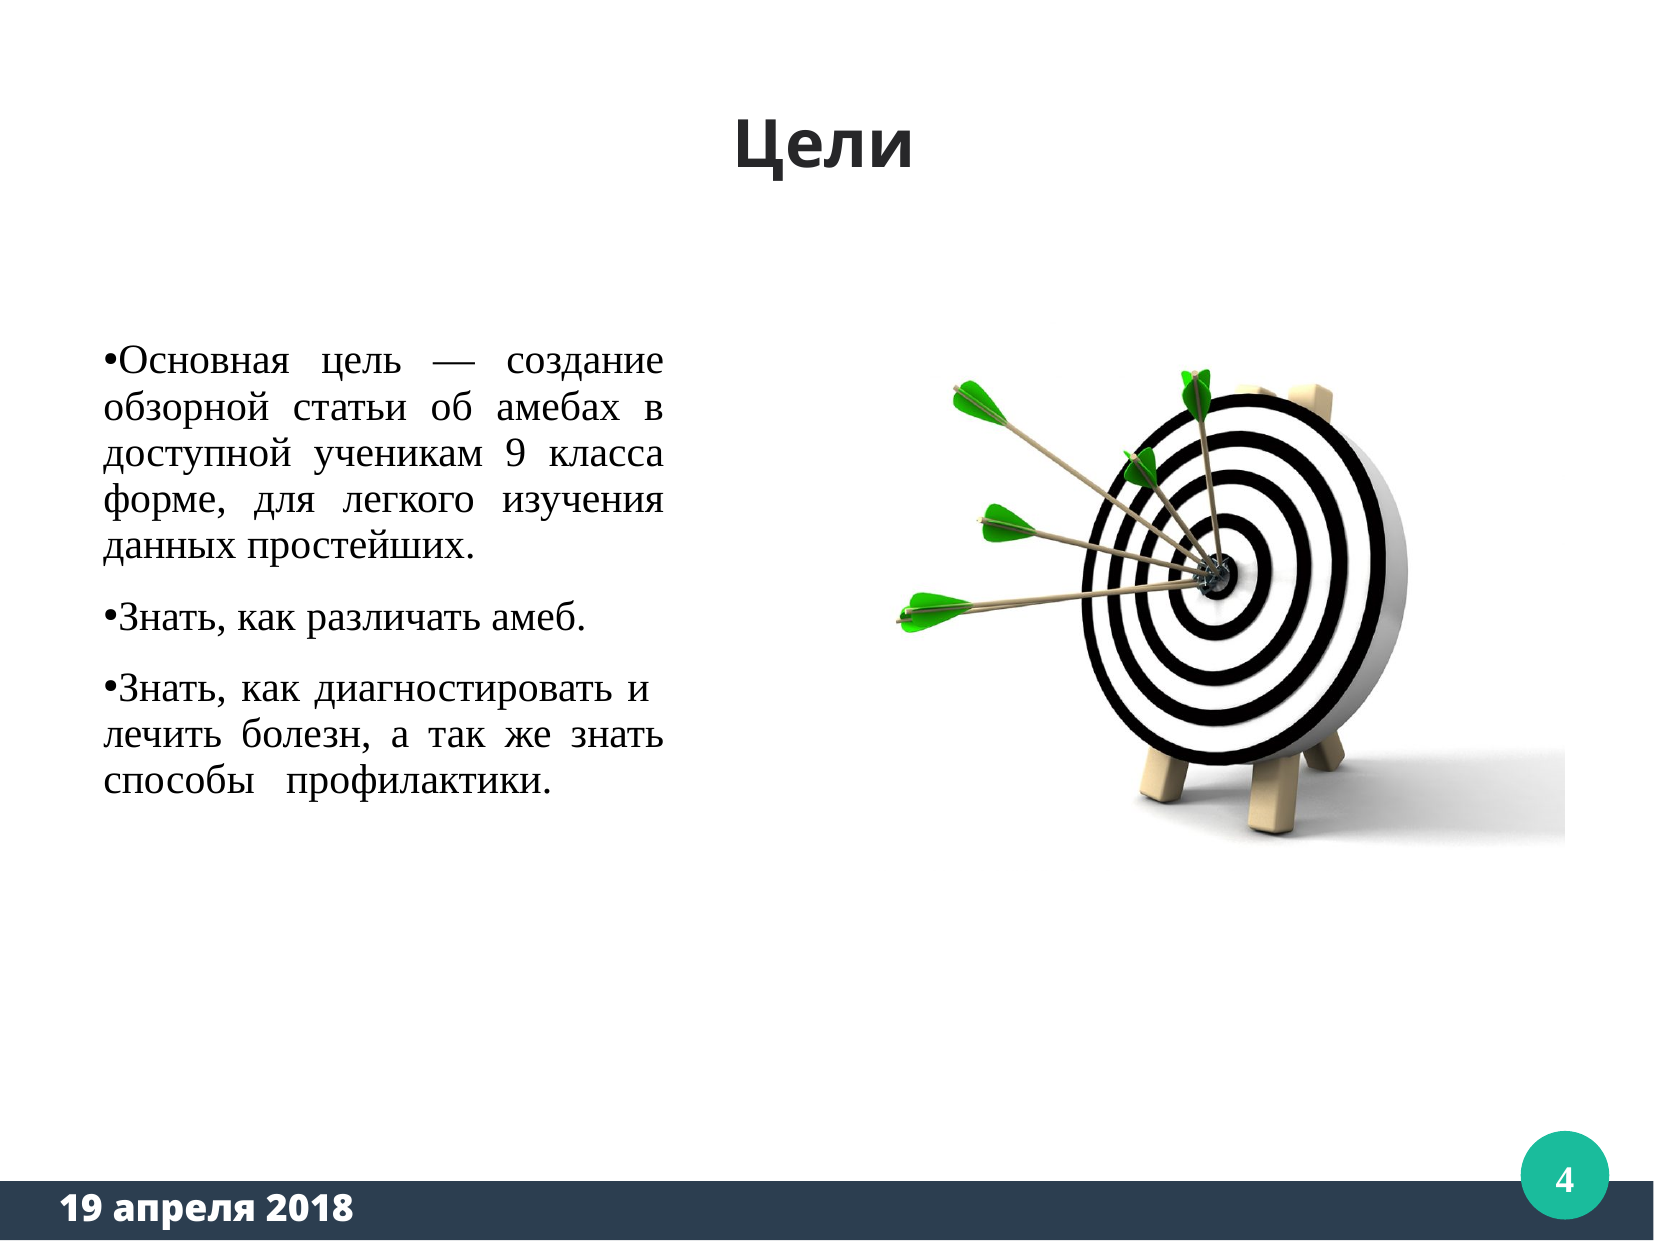

Цели
Основная цель — создание обзорной статьи об амебах в доступной ученикам 9 класса форме, для легкого изучения данных простейших.
Знать, как различать амеб.
Знать, как диагностировать и лечить болезн, а так же знать способы профилактики.
4